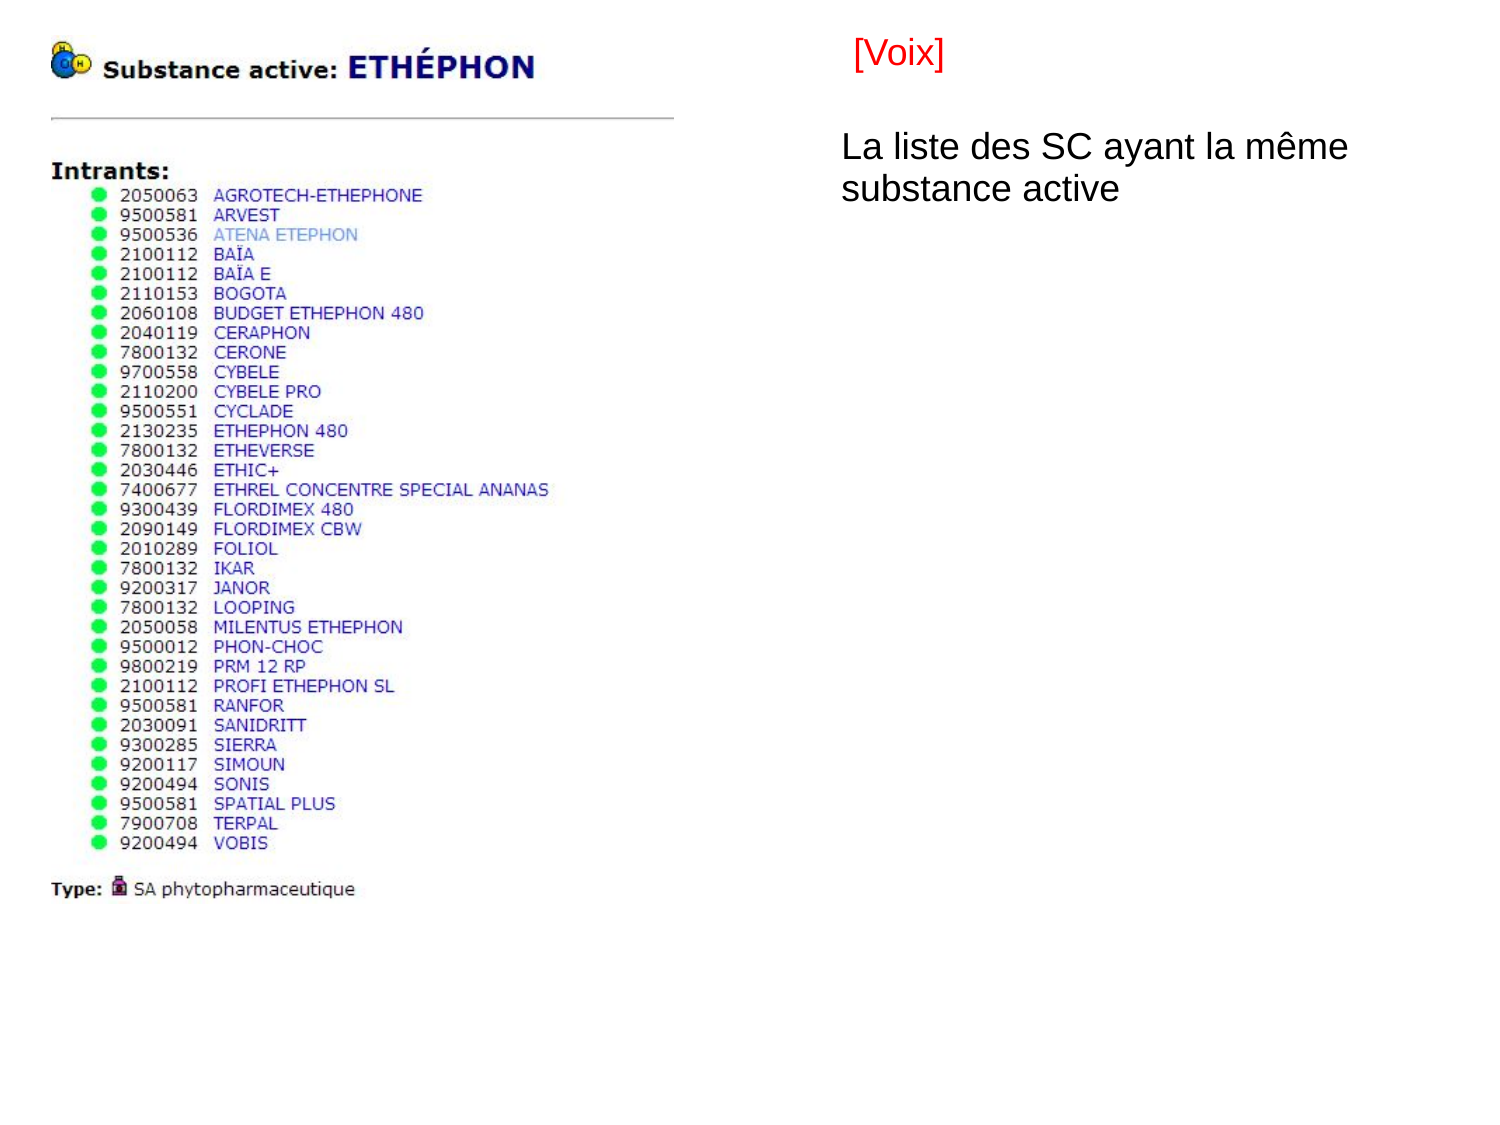

[Voix]
La liste des SC ayant la même
substance active